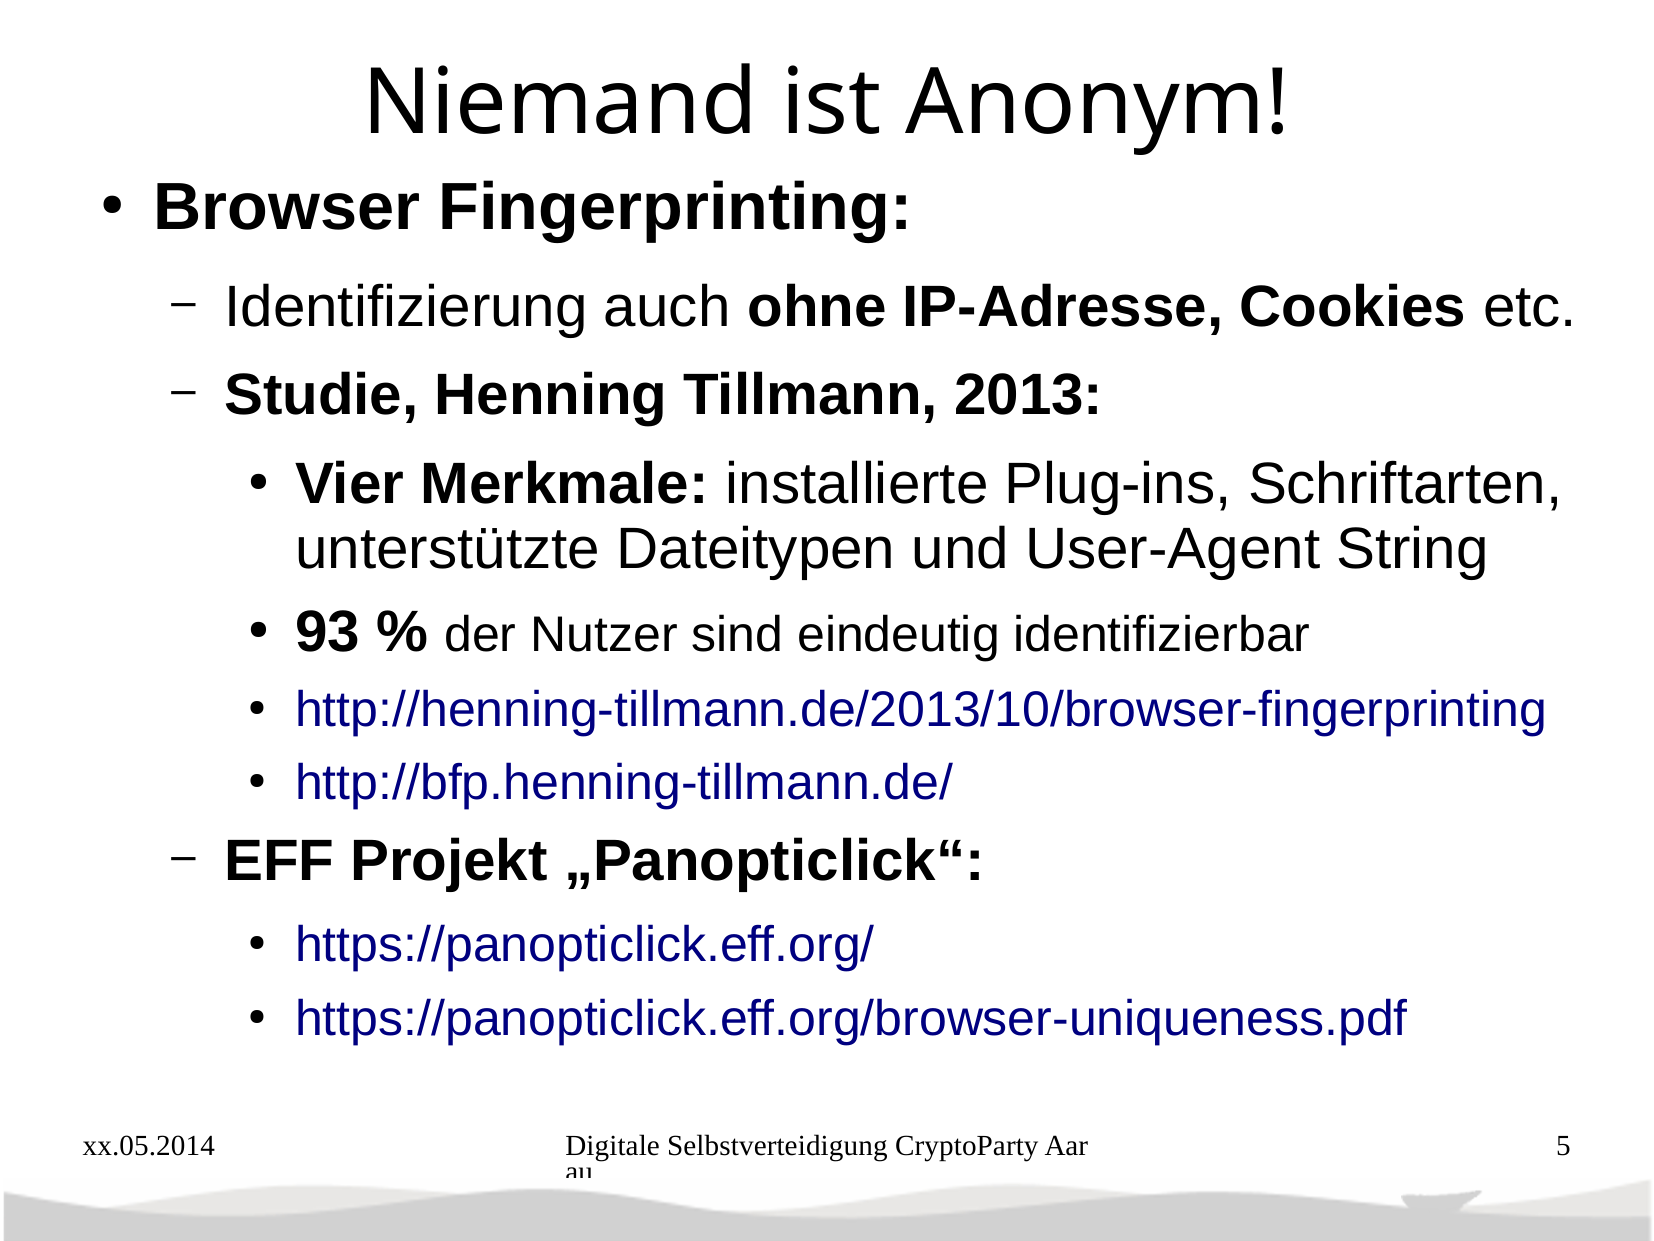

# Niemand ist Anonym!
Browser Fingerprinting:
Identifizierung auch ohne IP-Adresse, Cookies etc.
Studie, Henning Tillmann, 2013:
Vier Merkmale: installierte Plug-ins, Schriftarten, unterstützte Dateitypen und User-Agent String
93 % der Nutzer sind eindeutig identifizierbar
http://henning-tillmann.de/2013/10/browser-fingerprinting
http://bfp.henning-tillmann.de/
EFF Projekt „Panopticlick“:
https://panopticlick.eff.org/
https://panopticlick.eff.org/browser-uniqueness.pdf
xx.05.2014
Digitale Selbstverteidigung CryptoParty Aarau
5